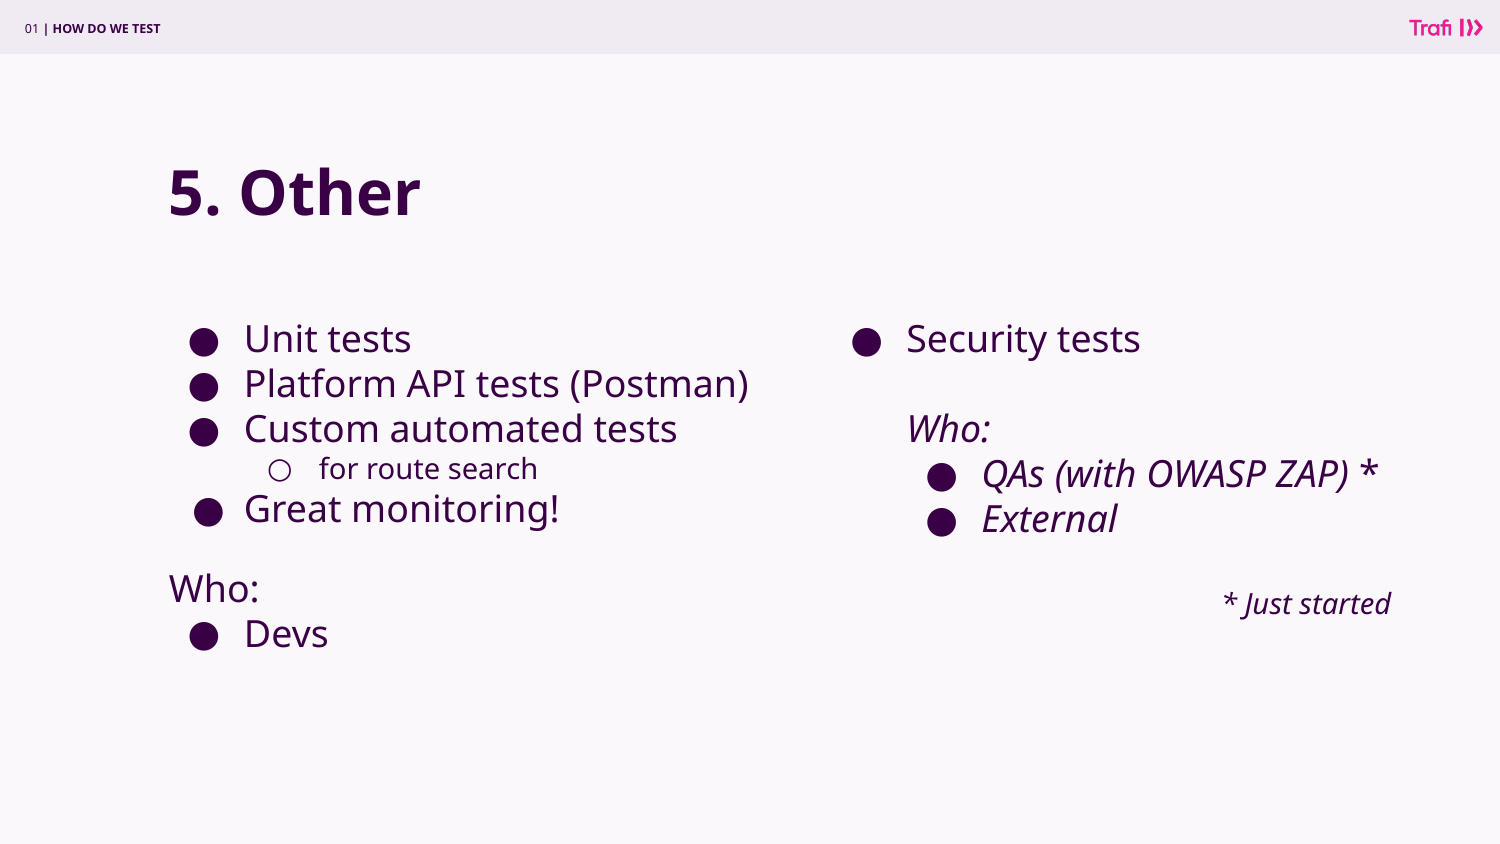

01 | HOW DO WE TEST
5. Other
Unit tests
Platform API tests (Postman)
Custom automated tests
for route search
Great monitoring!
Who:
Devs
Security tests
Who:
QAs (with OWASP ZAP) *
External
* Just started